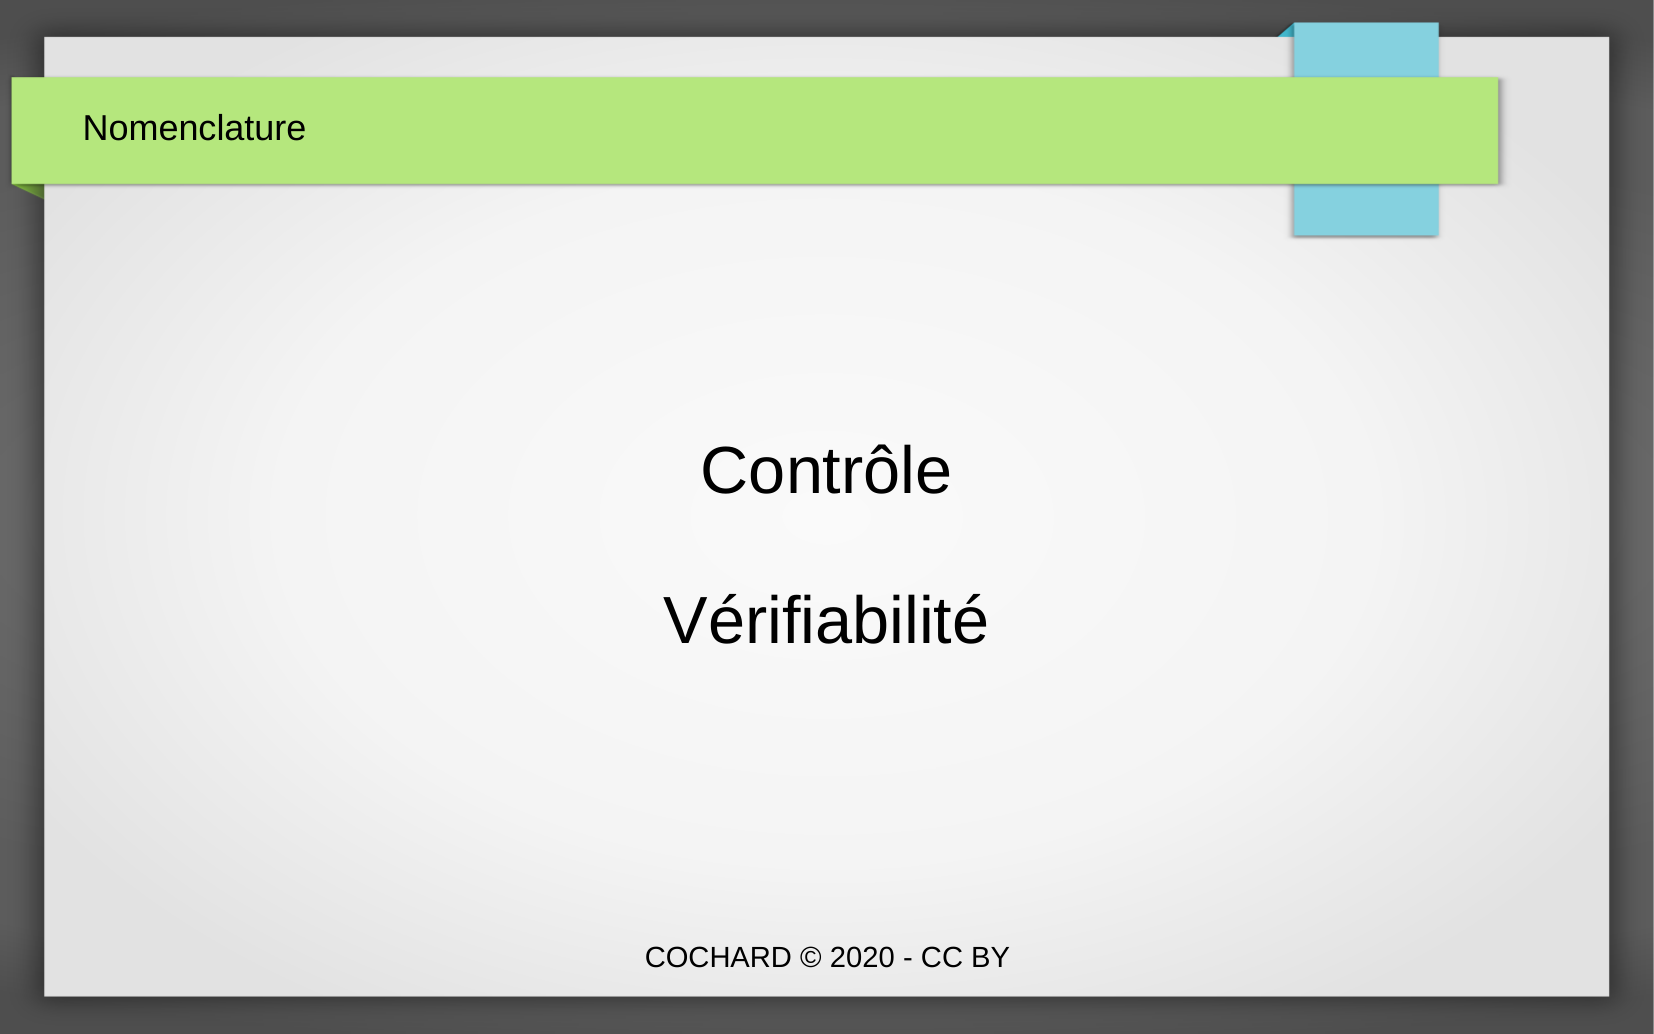

# Nomenclature
Contrôle
Vérifiabilité
COCHARD © 2020 - CC BY